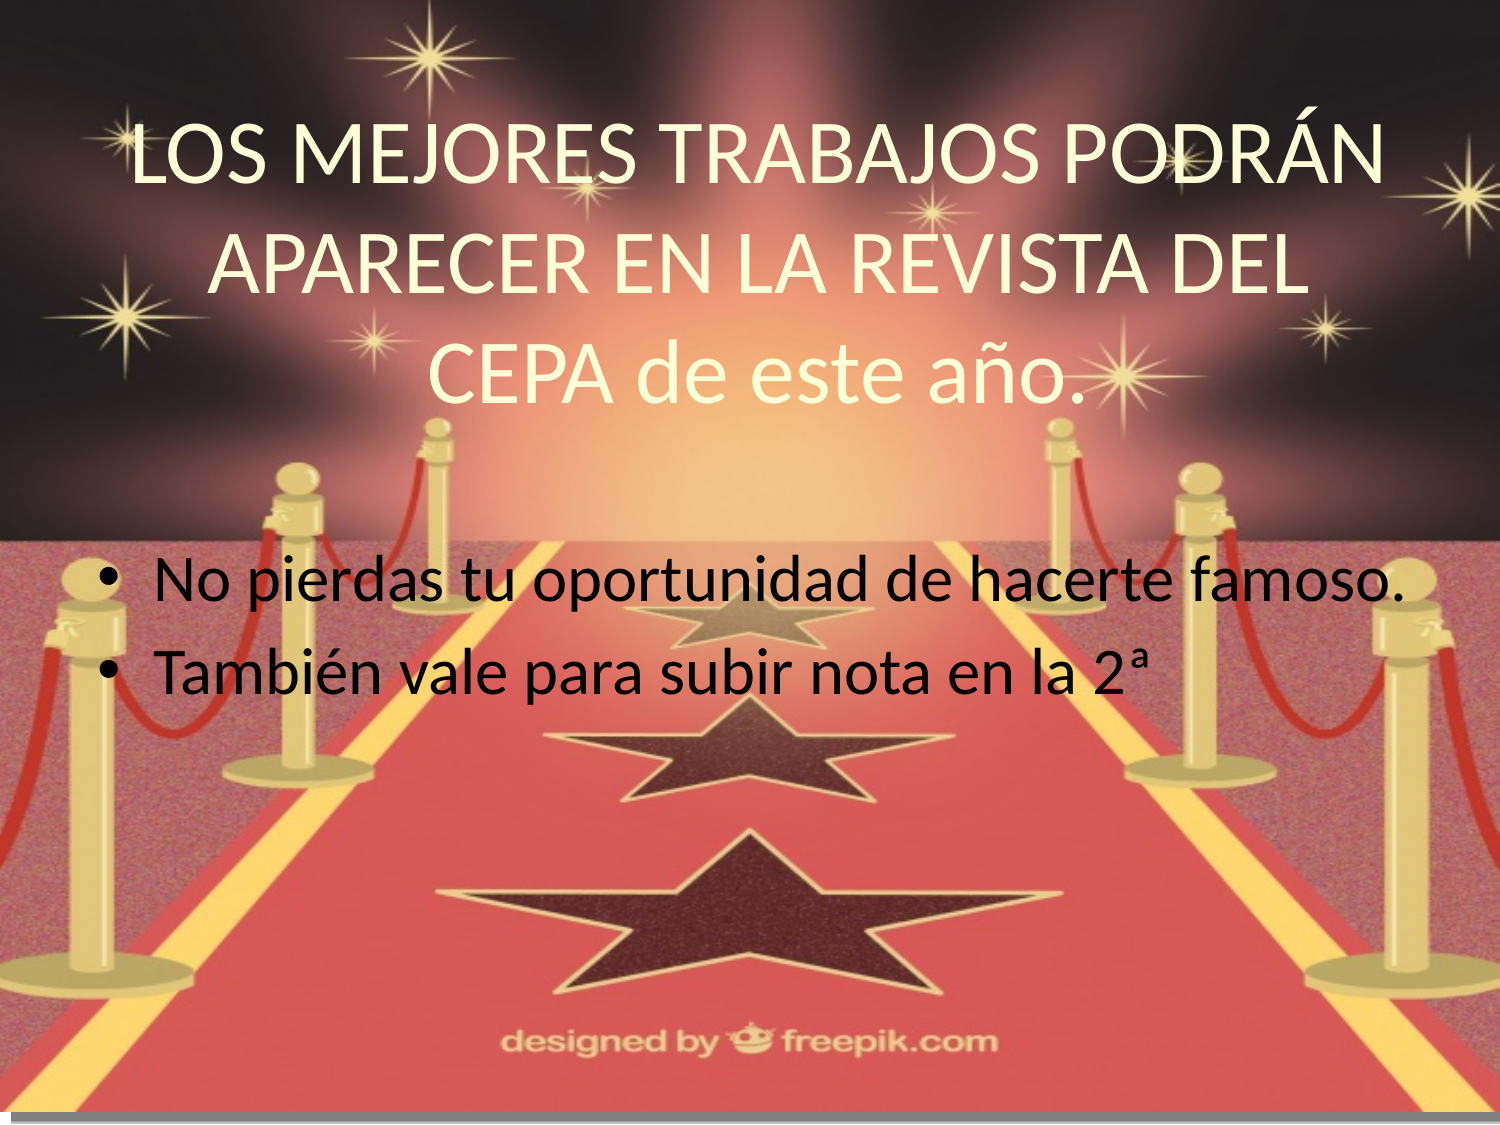

# LOS MEJORES TRABAJOS PODRÁN APARECER EN LA REVISTA DEL CEPA de este año.
No pierdas tu oportunidad de hacerte famoso.
También vale para subir nota en la 2ª